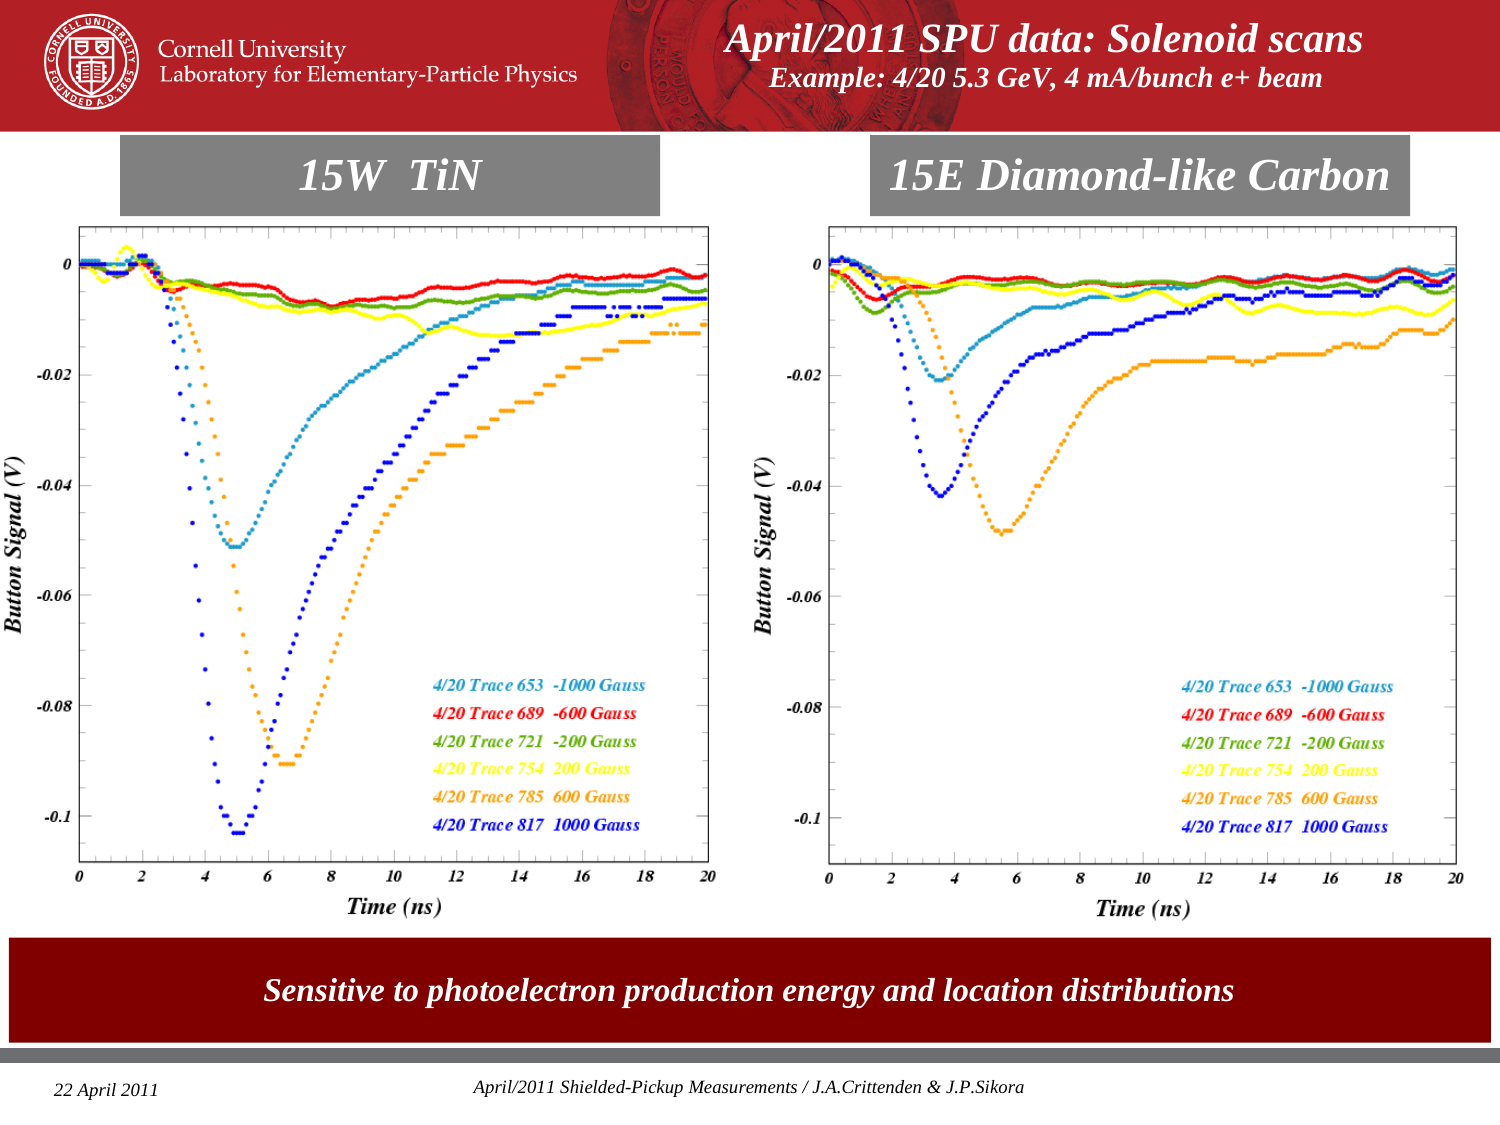

April/2011 SPU data: Solenoid scans
Example: 4/20 5.3 GeV, 4 mA/bunch e+ beam
15W TiN
15E Diamond-like Carbon
Sensitive to photoelectron production energy and location distributions